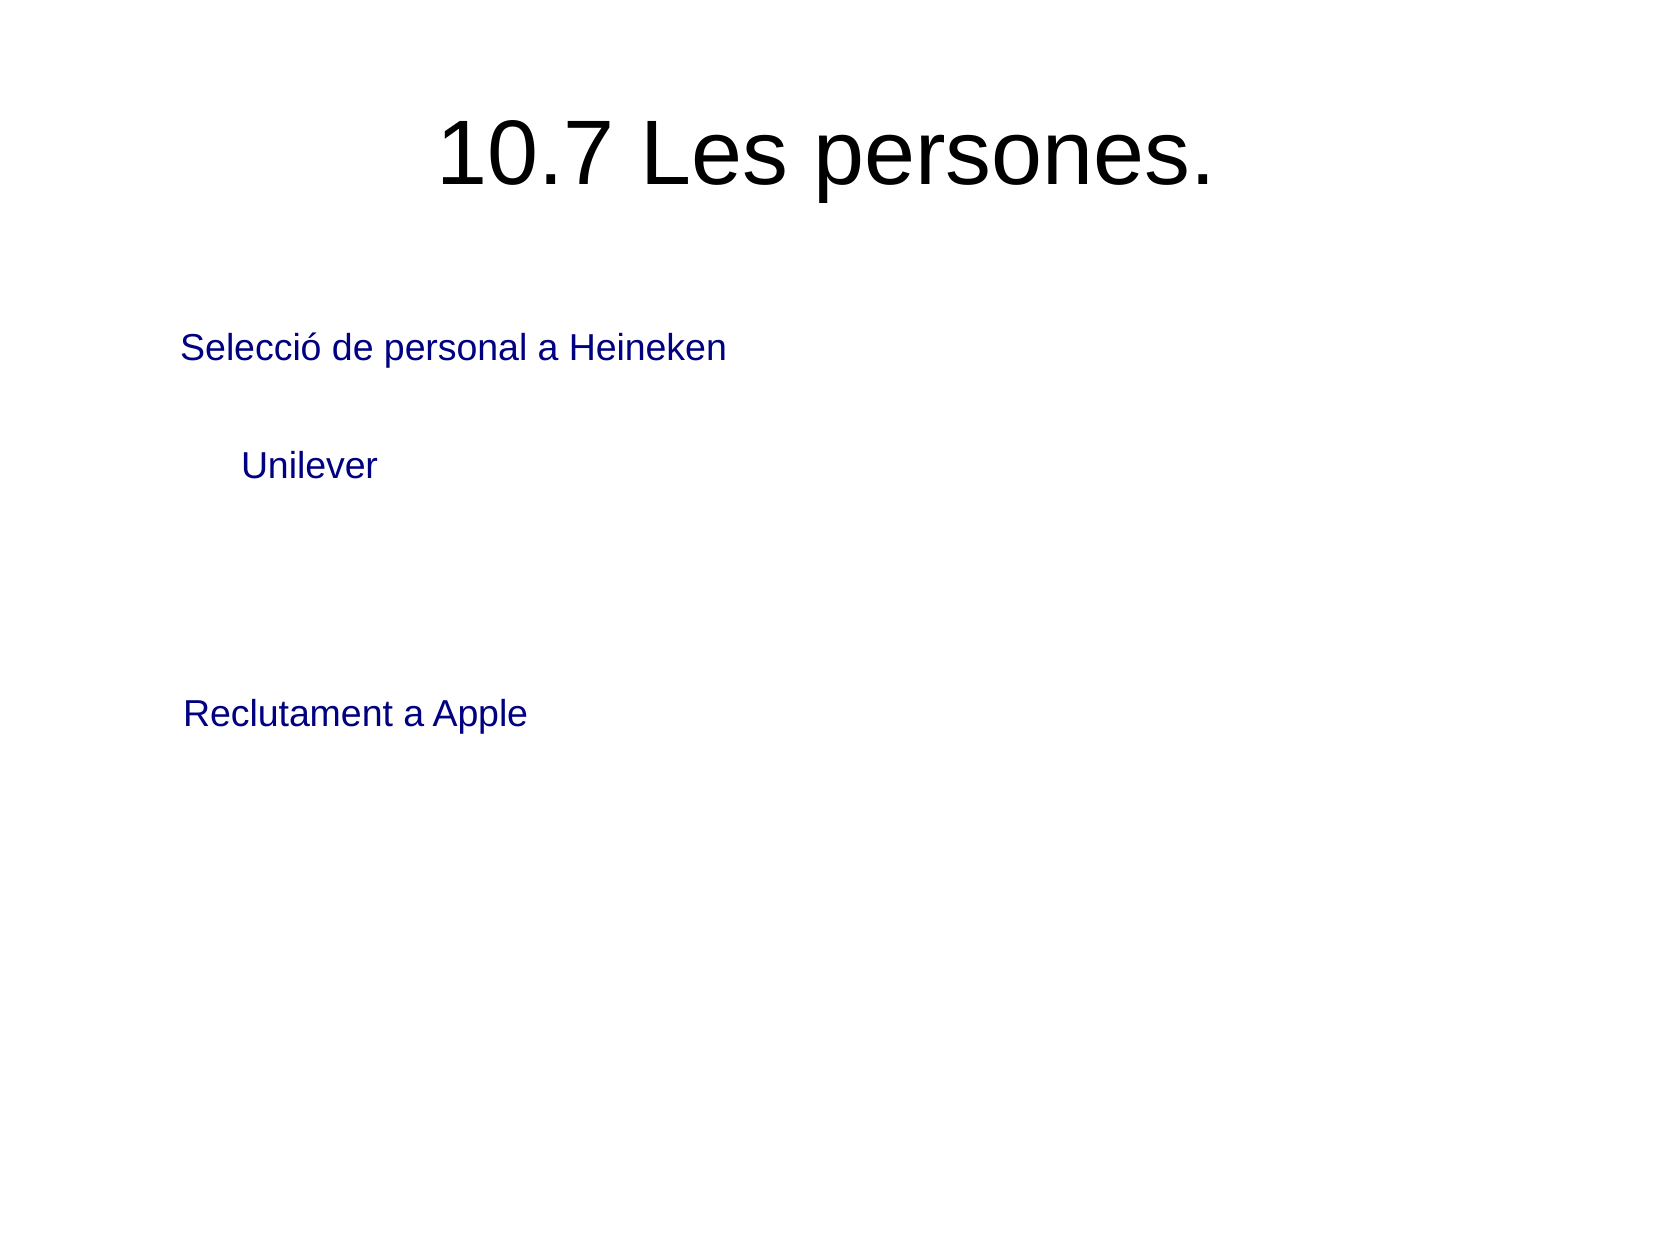

# 10.7 Les persones.
Selecció de personal a Heineken
Unilever
Reclutament a Apple